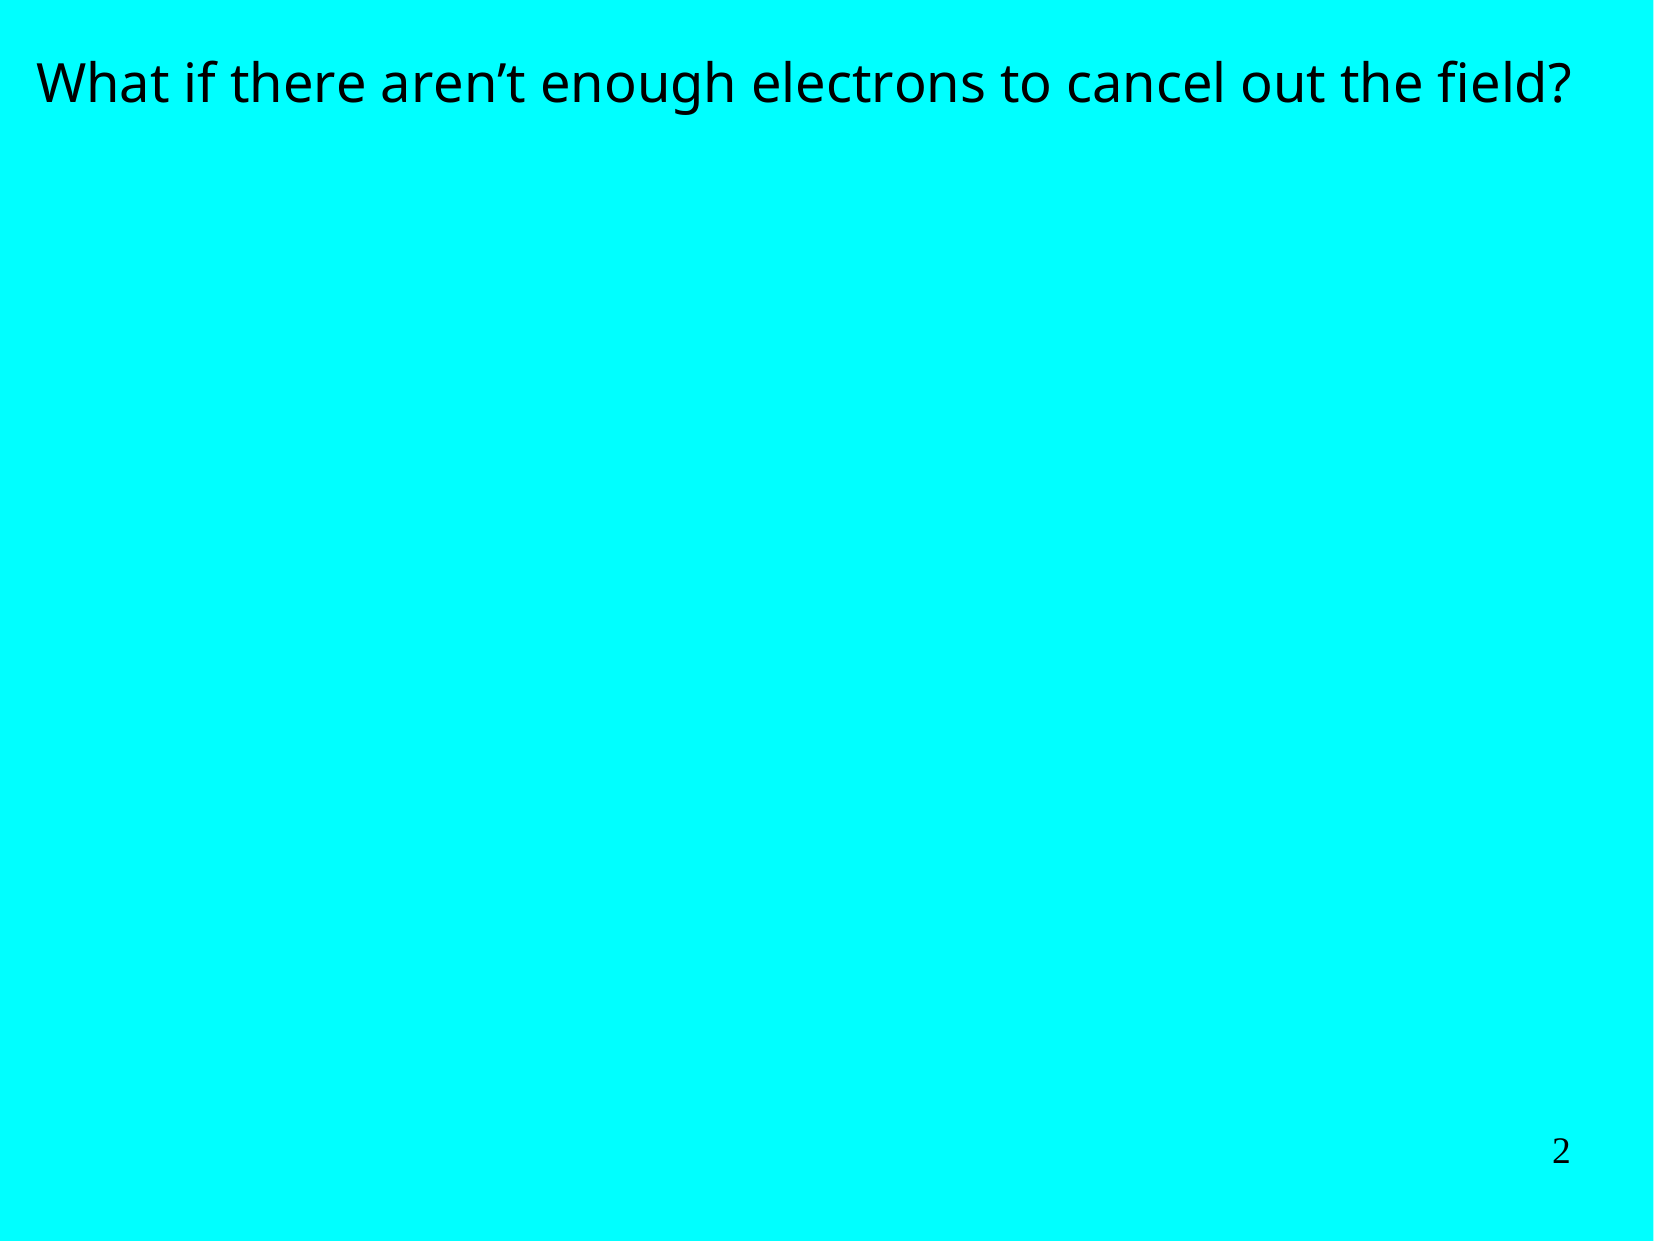

What if there aren’t enough electrons to cancel out the field?
2